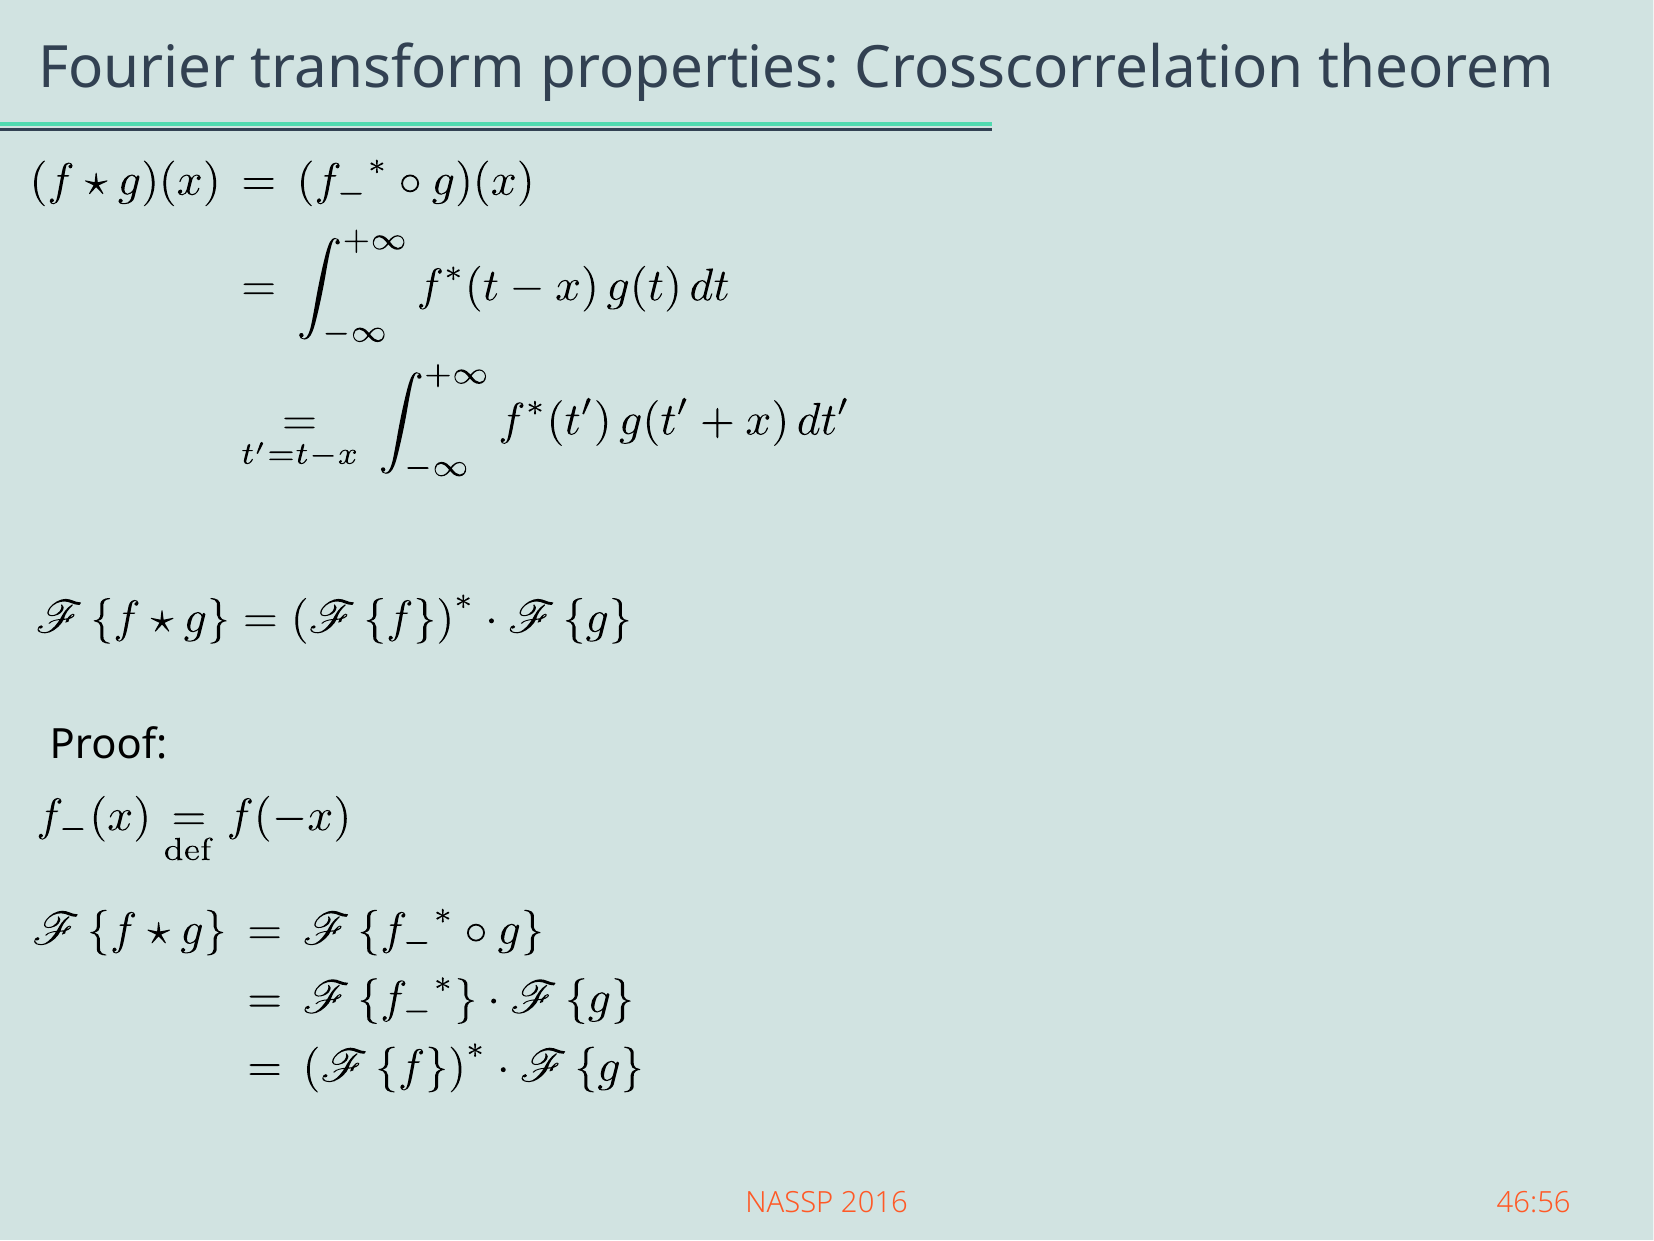

Fourier transform properties: Crosscorrelation theorem
Proof:
NASSP 2016
46